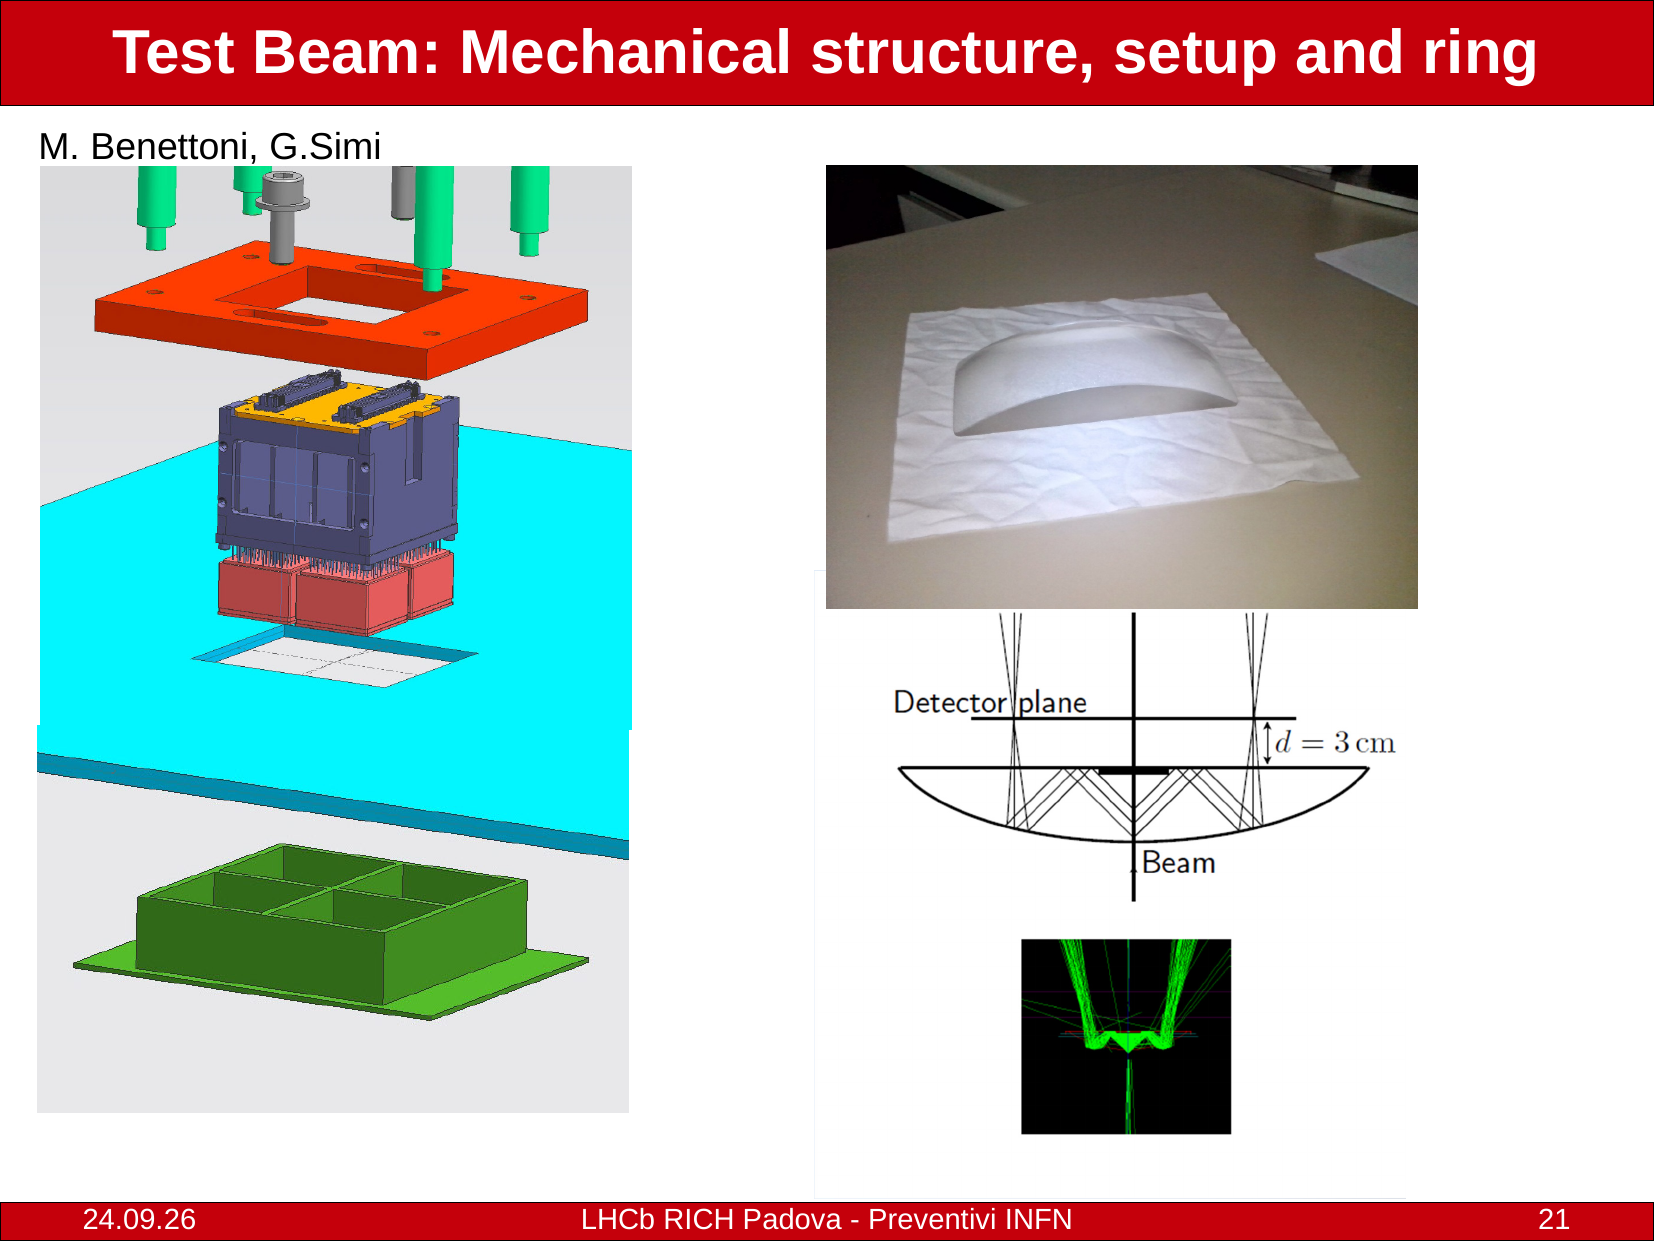

# Test Beam: Mechanical structure, setup and ring
M. Benettoni, G.Simi
LHCb RICH Padova - Preventivi INFN
21